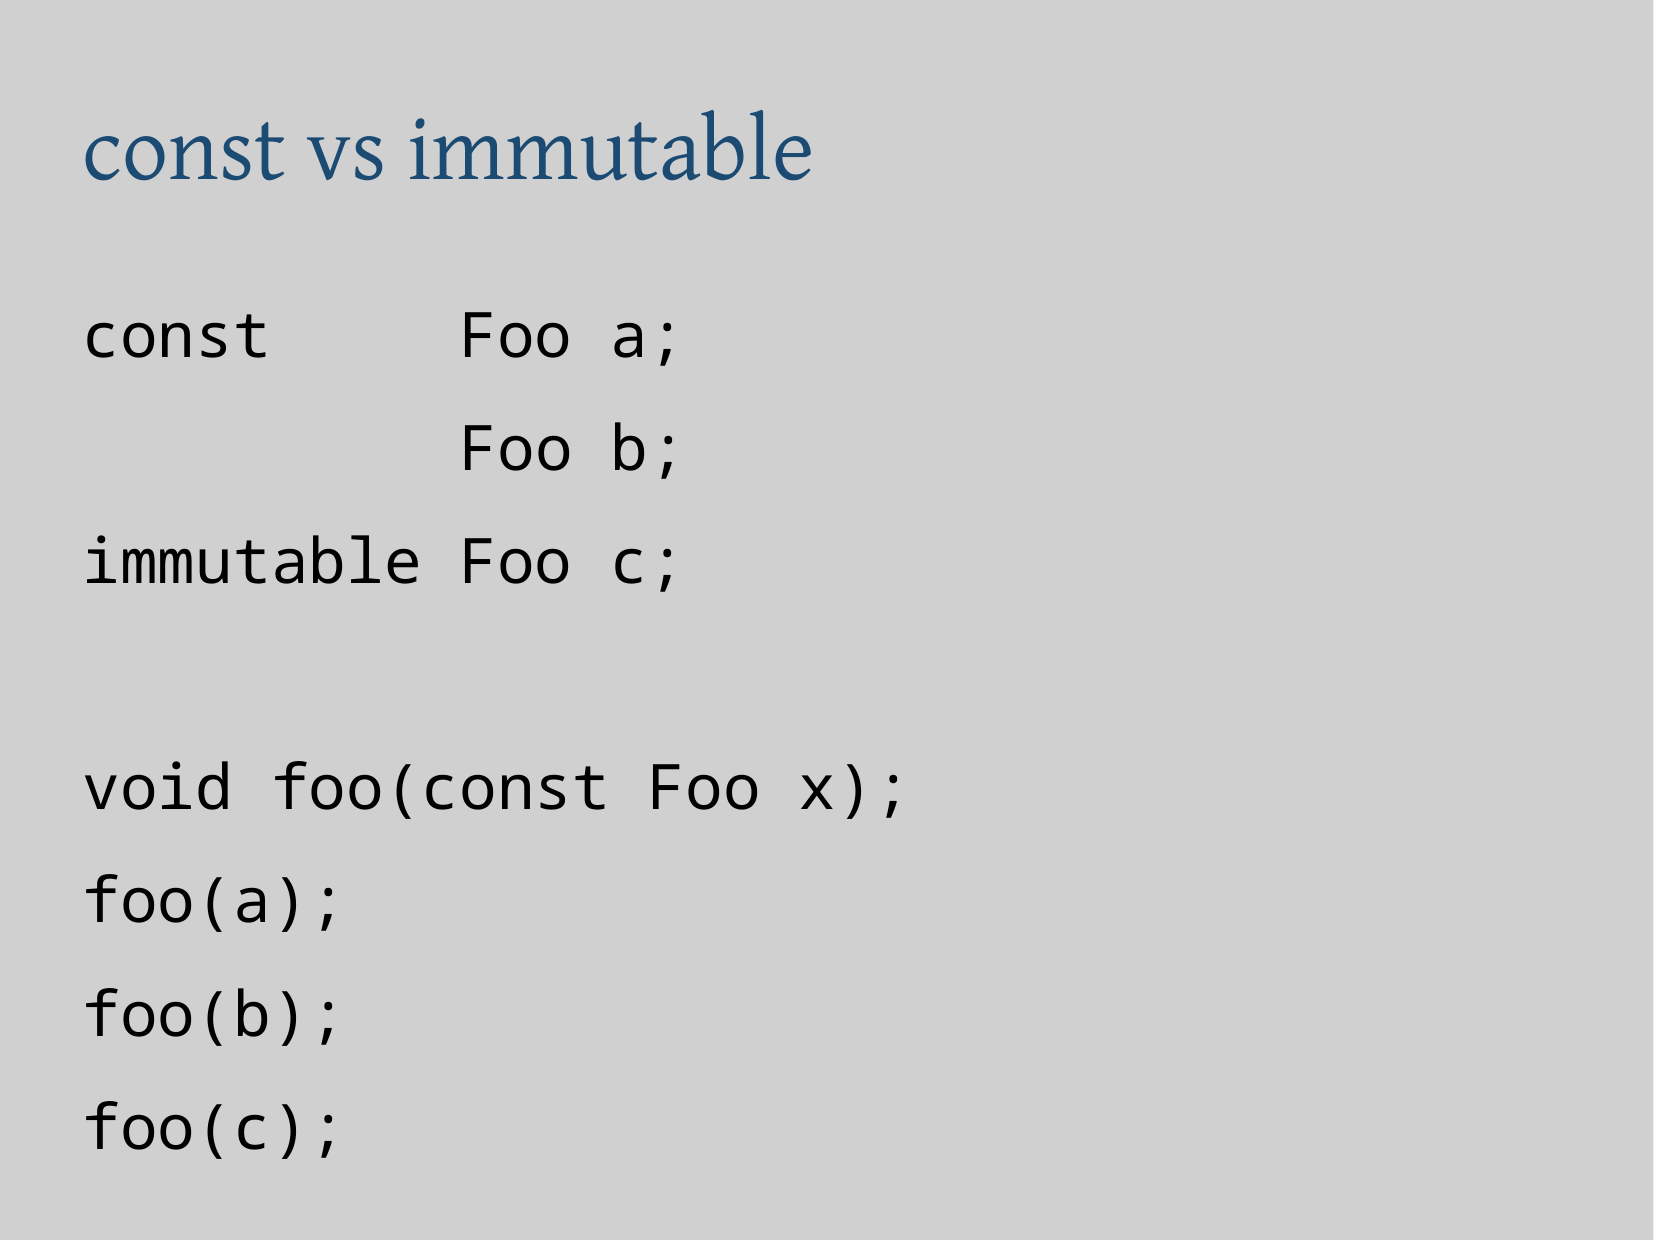

# const vs immutable
const Foo a;
 Foo b;
immutable Foo c;
void foo(const Foo x);
foo(a);
foo(b);
foo(c);